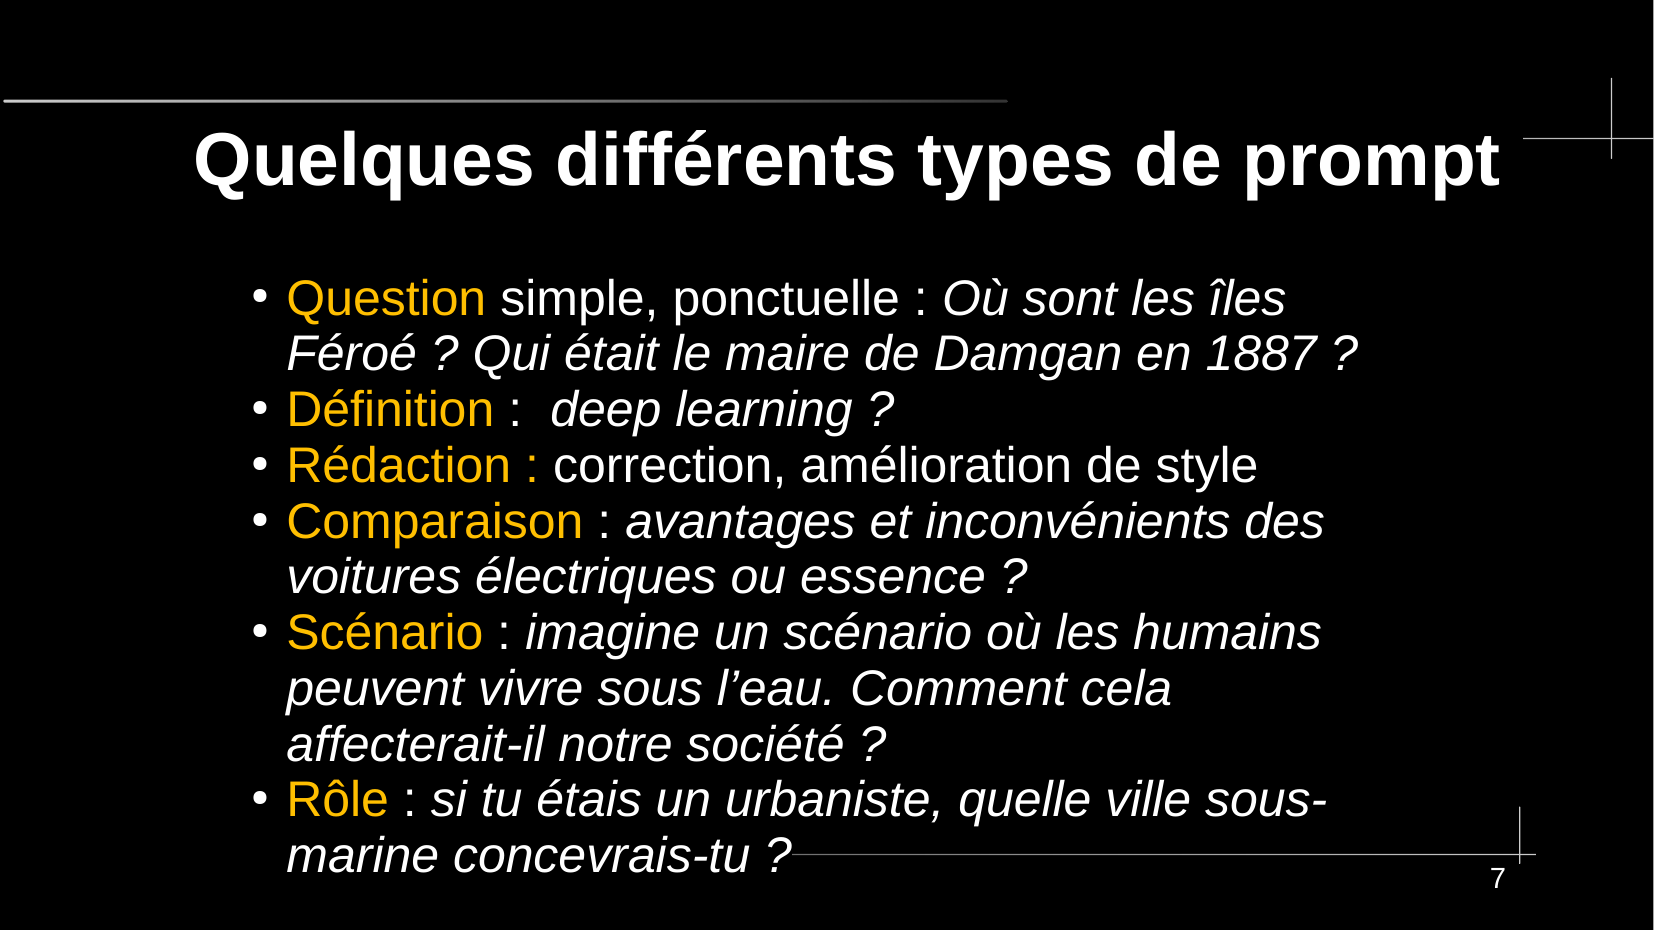

# Quelques différents types de prompt
Question simple, ponctuelle : Où sont les îles Féroé ? Qui était le maire de Damgan en 1887 ?
Définition : deep learning ?
Rédaction : correction, amélioration de style
Comparaison : avantages et inconvénients des voitures électriques ou essence ?
Scénario : imagine un scénario où les humains peuvent vivre sous l’eau. Comment cela affecterait-il notre société ?
Rôle : si tu étais un urbaniste, quelle ville sous-marine concevrais-tu ?
7